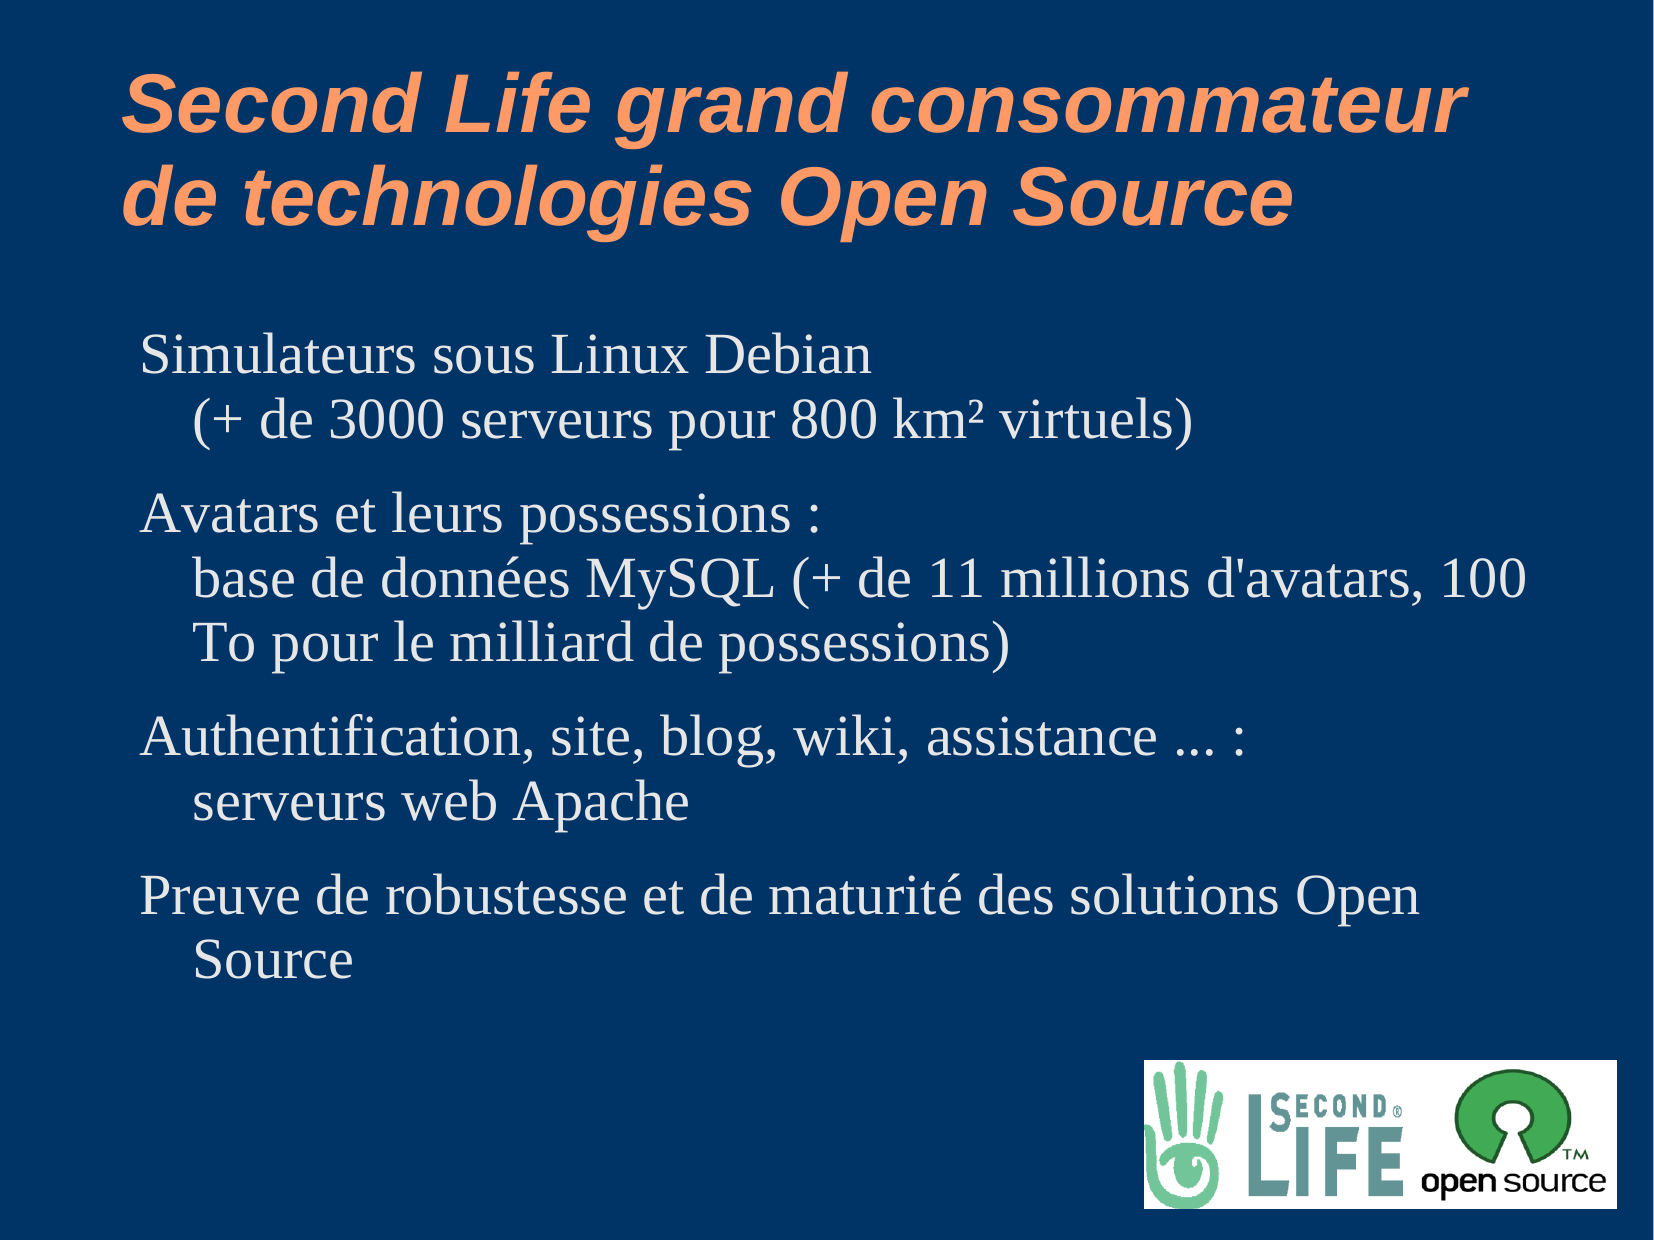

# Second Life grand consommateur de technologies Open Source
Simulateurs sous Linux Debian
(+ de 3000 serveurs pour 800 km² virtuels)
Avatars et leurs possessions :
base de données MySQL (+ de 11 millions d'avatars, 100 To pour le milliard de possessions)
Authentification, site, blog, wiki, assistance ... :
serveurs web Apache
Preuve de robustesse et de maturité des solutions Open Source